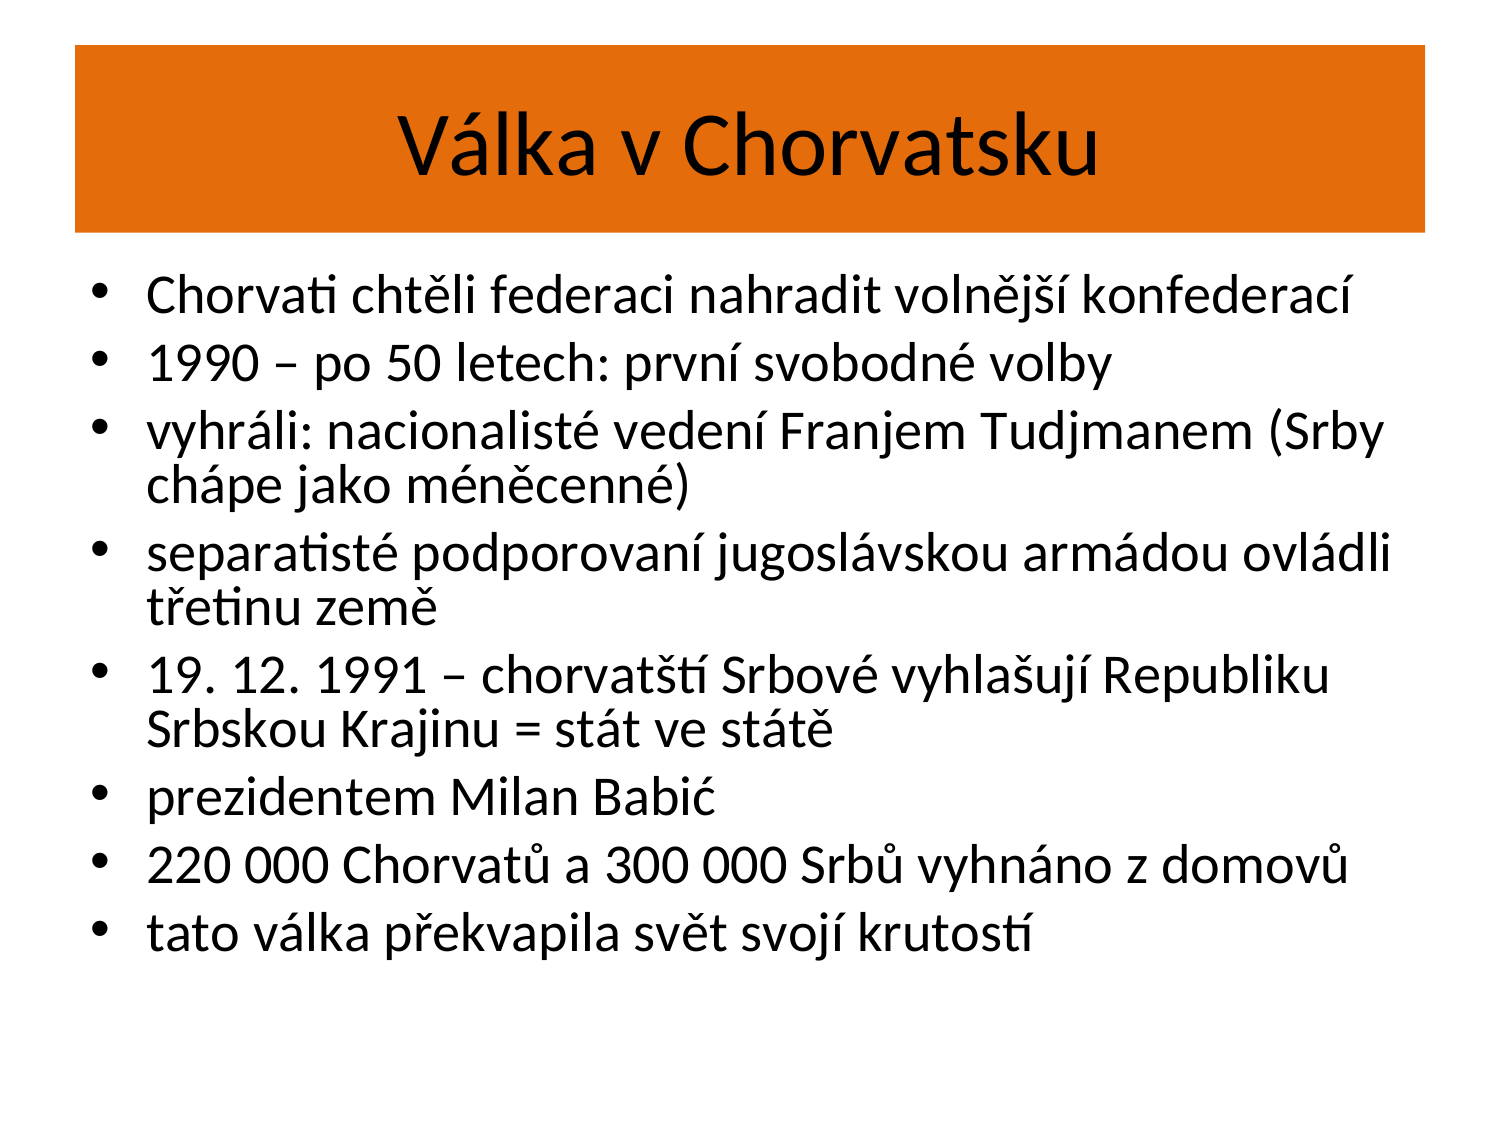

# Válka v Chorvatsku
Chorvati chtěli federaci nahradit volnější konfederací
1990 – po 50 letech: první svobodné volby
vyhráli: nacionalisté vedení Franjem Tudjmanem (Srby chápe jako méněcenné)
separatisté podporovaní jugoslávskou armádou ovládli třetinu země
19. 12. 1991 – chorvatští Srbové vyhlašují Republiku Srbskou Krajinu = stát ve státě
prezidentem Milan Babić
220 000 Chorvatů a 300 000 Srbů vyhnáno z domovů
tato válka překvapila svět svojí krutostí